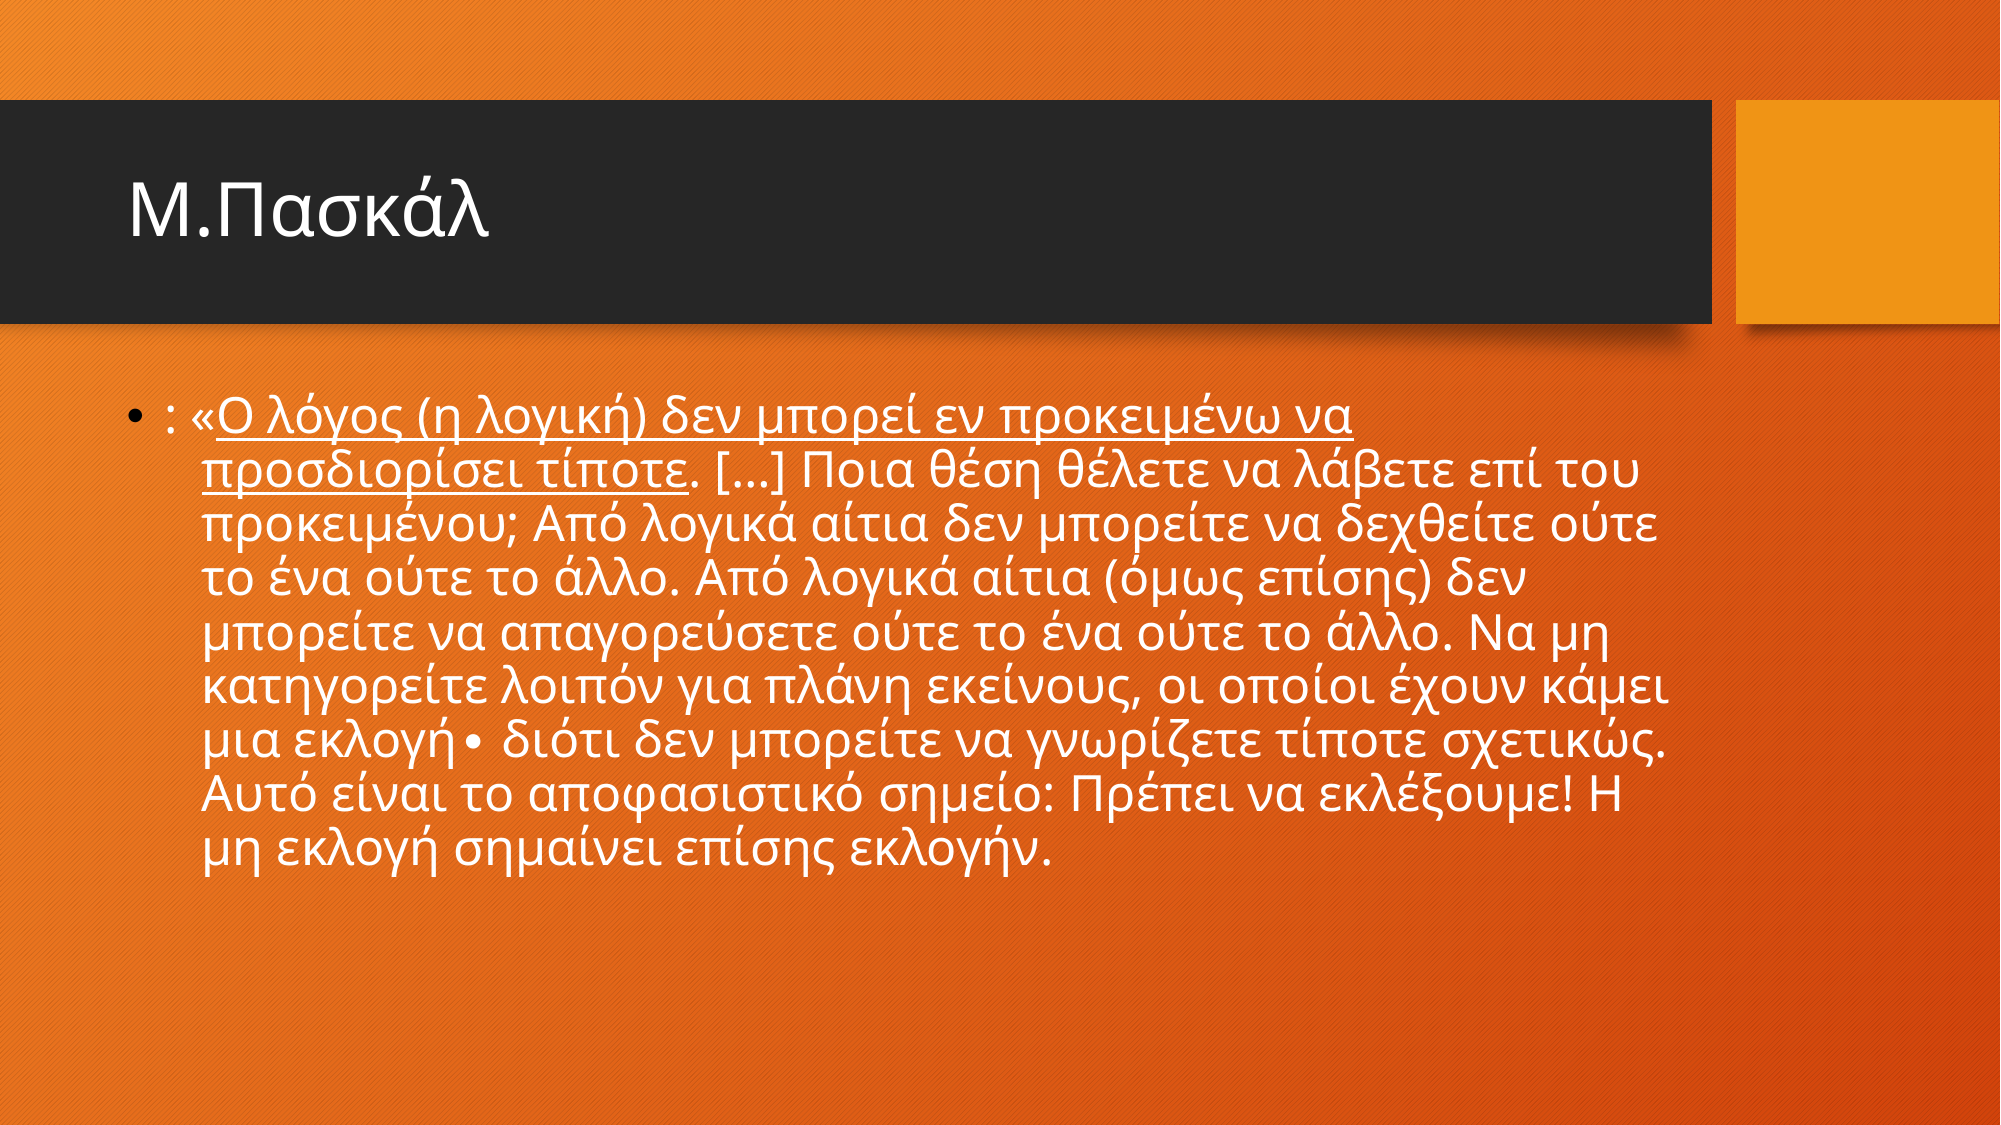

# Μ.Πασκάλ
: «Ο λόγος (η λογική) δεν μπορεί εν προκειμένω να προσδιορίσει τίποτε. […] Ποια θέση θέλετε να λάβετε επί του προκειμένου; Από λογικά αίτια δεν μπορείτε να δεχθείτε ούτε το ένα ούτε το άλλο. Από λογικά αίτια (όμως επίσης) δεν μπορείτε να απαγορεύσετε ούτε το ένα ούτε το άλλο. Να μη κατηγορείτε λοιπόν για πλάνη εκείνους, οι οποίοι έχουν κάμει μια εκλογή∙ διότι δεν μπορείτε να γνωρίζετε τίποτε σχετικώς. Αυτό είναι το αποφασιστικό σημείο: Πρέπει να εκλέξουμε! Η μη εκλογή σημαίνει επίσης εκλογήν.